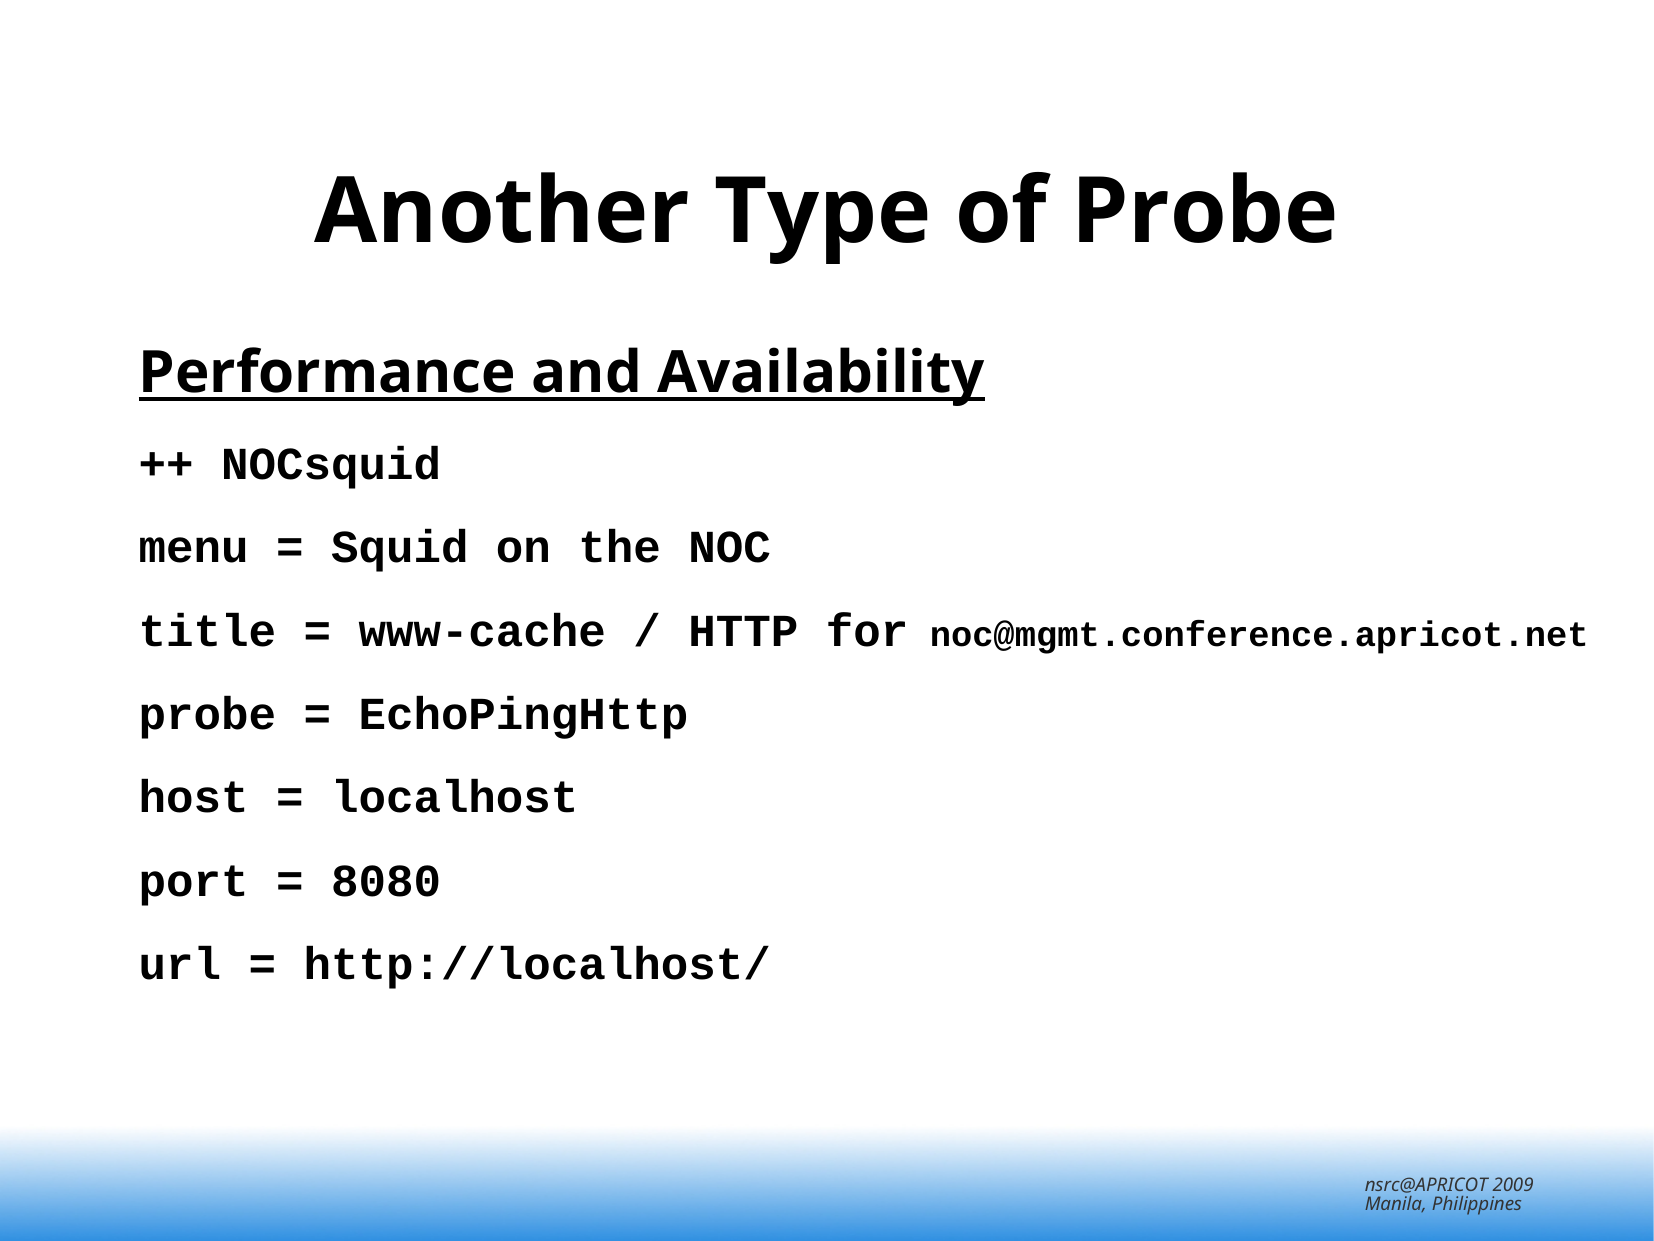

# Another Type of Probe
Performance and Availability
++ NOCsquid
menu = Squid on the NOC
title = www-cache / HTTP for noc@mgmt.conference.apricot.net
probe = EchoPingHttp
host = localhost
port = 8080
url = http://localhost/